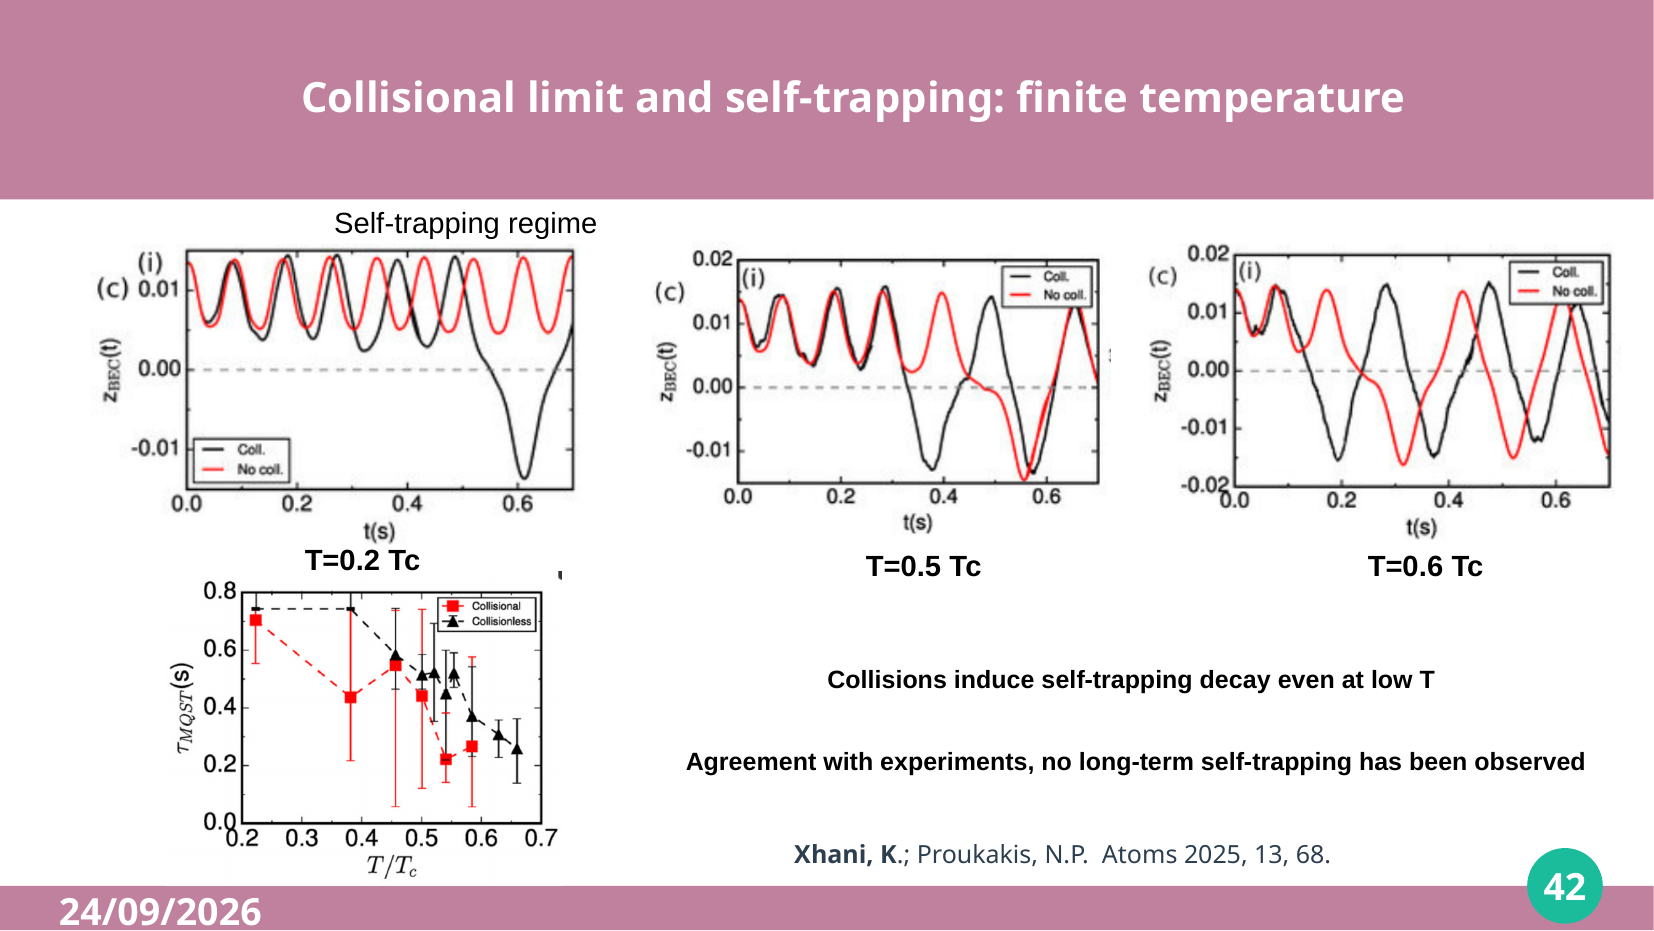

# Collisional limit and self-trapping: finite temperature
Self-trapping regime
T=0.2 Tc
T=0.5 Tc
T=0.6 Tc
	Collisions induce self-trapping decay even at low T
	Agreement with experiments, no long-term self-trapping has been observed
Xhani, K.; Proukakis, N.P. Atoms 2025, 13, 68.